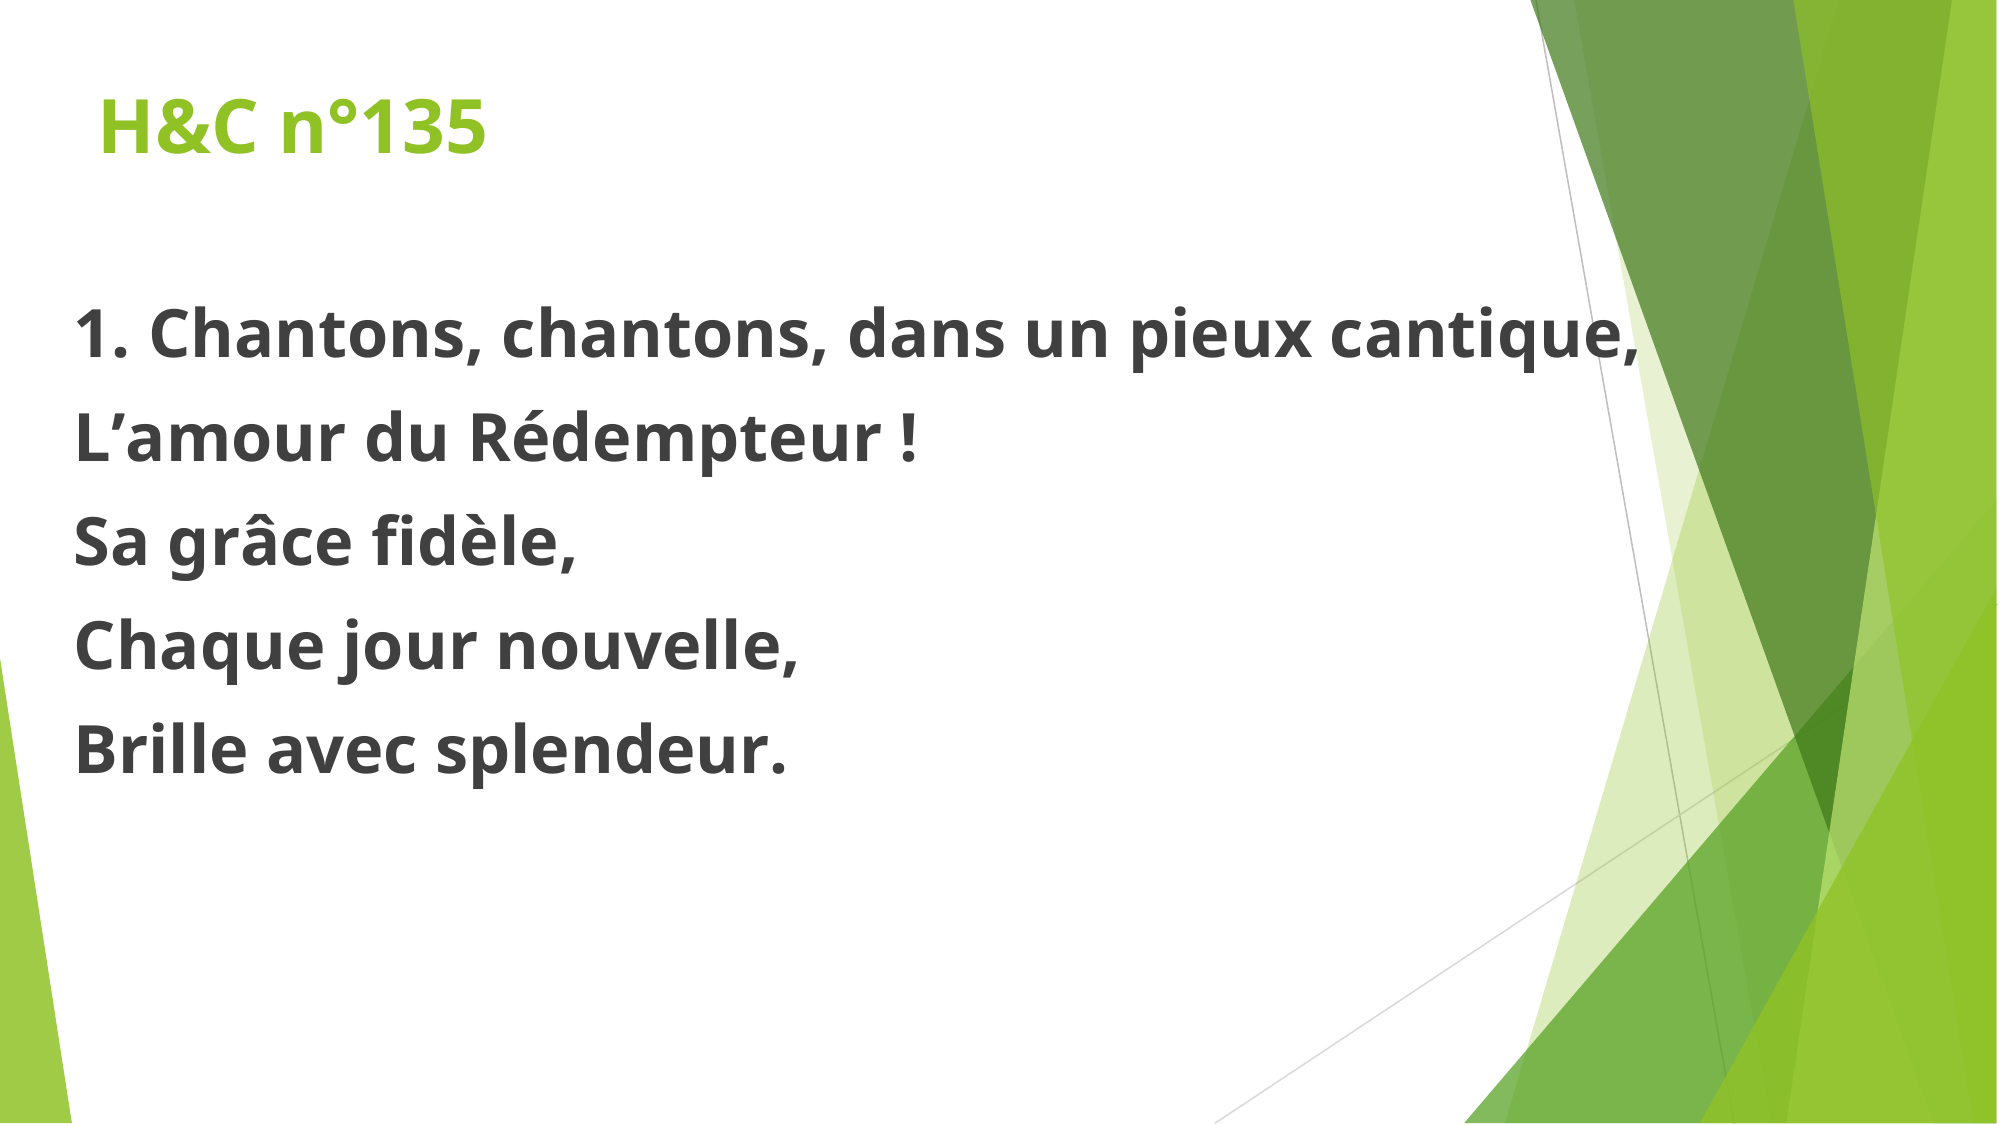

H&C n°135
1. Chantons, chantons, dans un pieux cantique,
L’amour du Rédempteur !
Sa grâce fidèle,
Chaque jour nouvelle,
Brille avec splendeur.